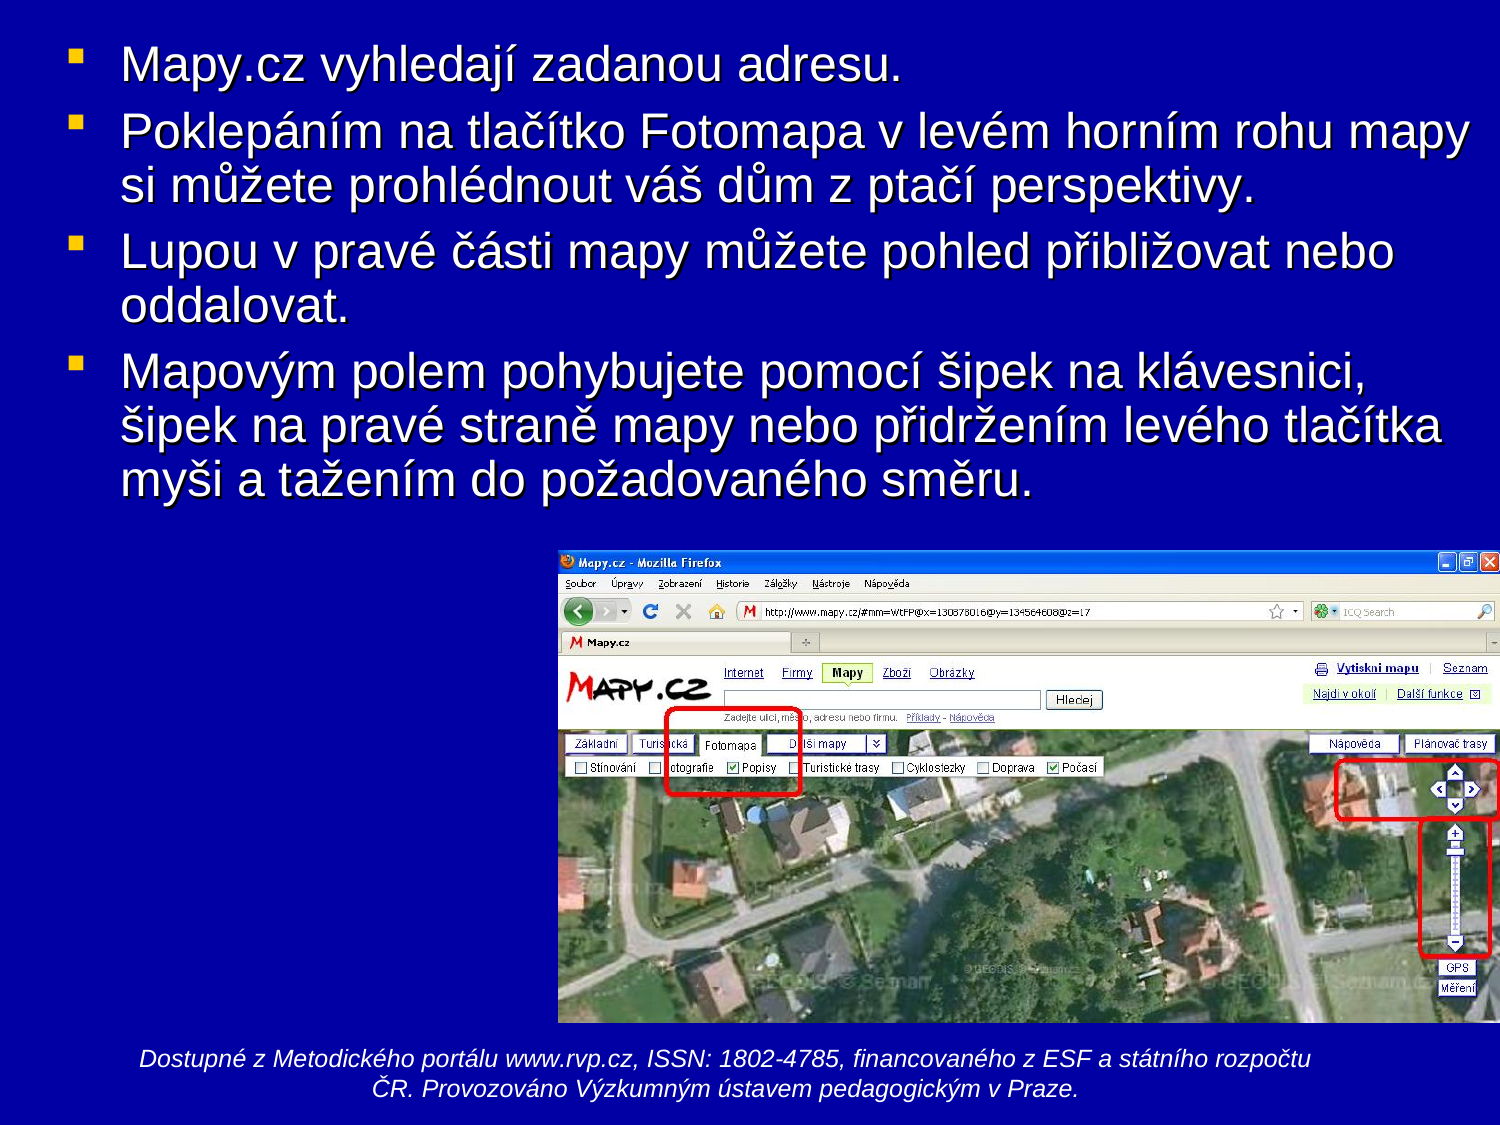

Mapy.cz vyhledají zadanou adresu.
Poklepáním na tlačítko Fotomapa v levém horním rohu mapy si můžete prohlédnout váš dům z ptačí perspektivy.
Lupou v pravé části mapy můžete pohled přibližovat nebo oddalovat.
Mapovým polem pohybujete pomocí šipek na klávesnici, šipek na pravé straně mapy nebo přidržením levého tlačítka myši a tažením do požadovaného směru.
#
Dostupné z Metodického portálu www.rvp.cz, ISSN: 1802-4785, financovaného z ESF a státního rozpočtu ČR. Provozováno Výzkumným ústavem pedagogickým v Praze.